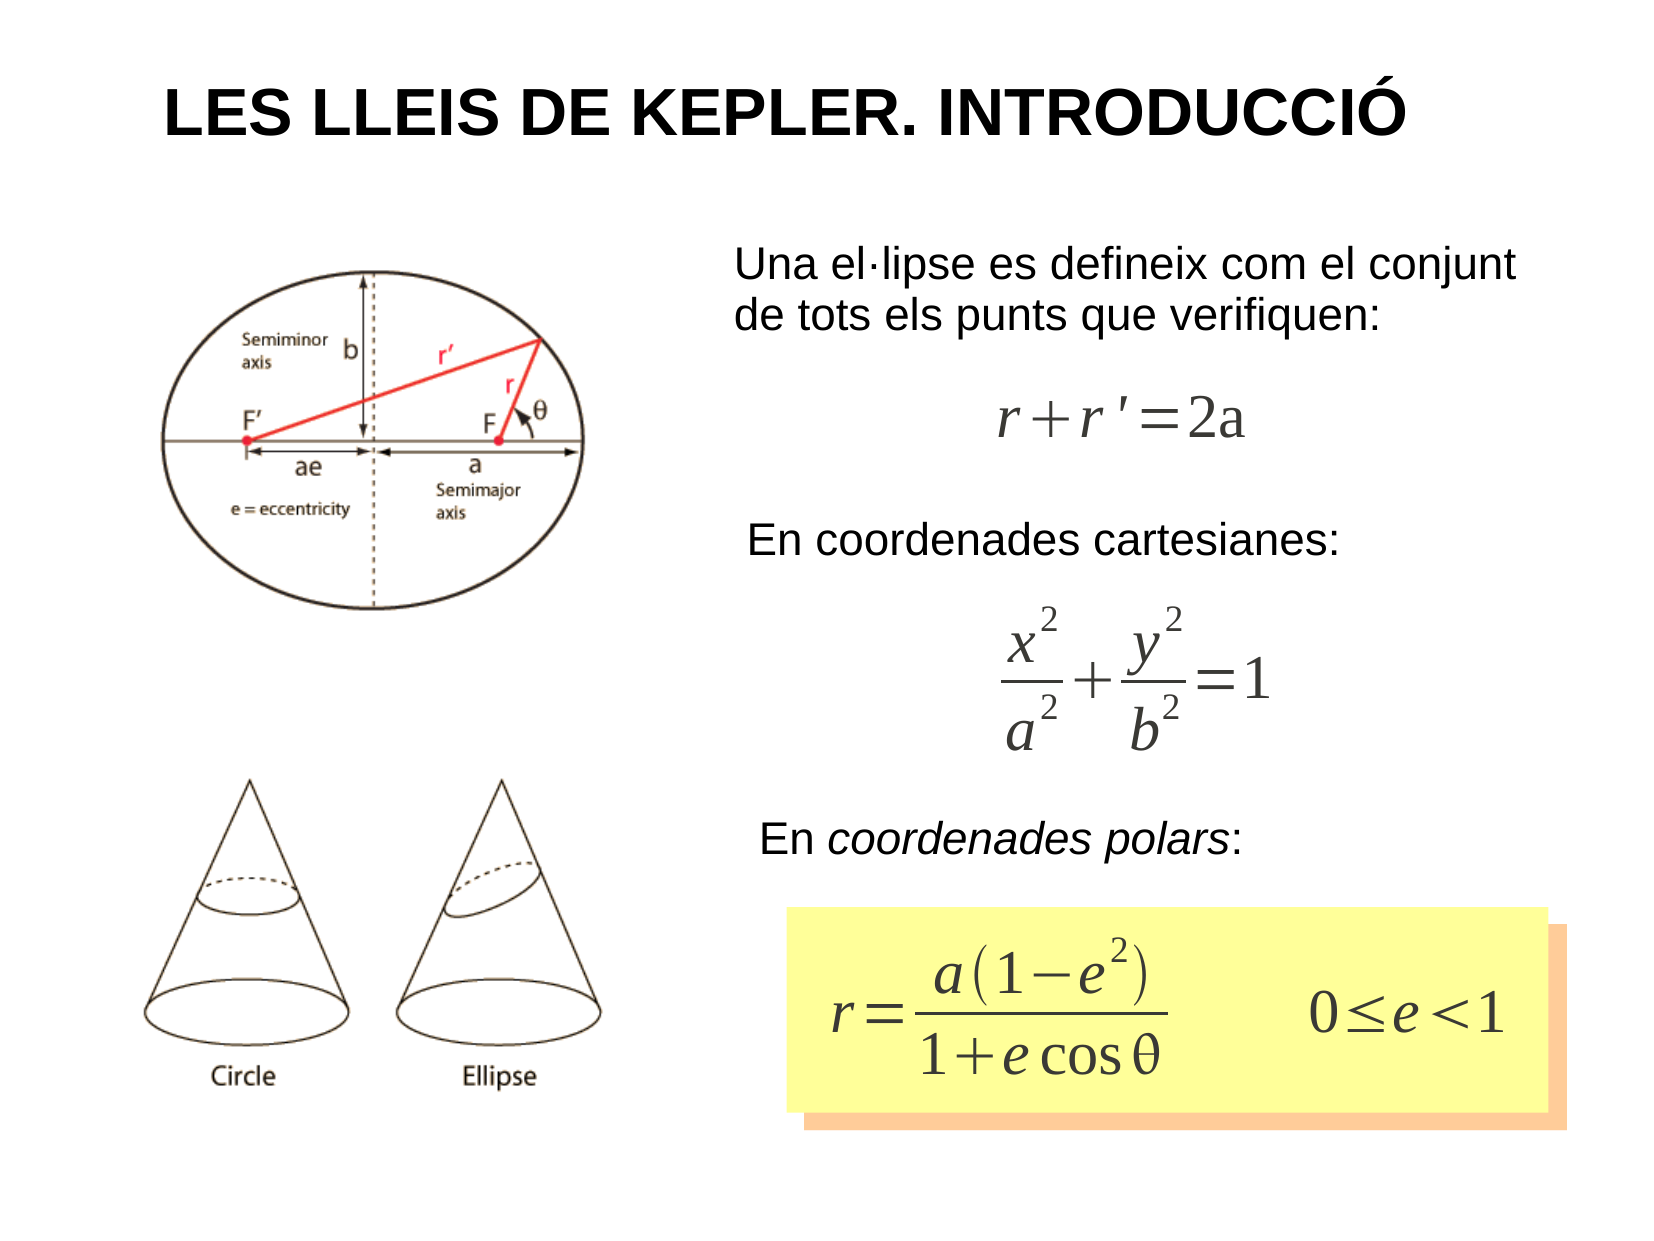

LES LLEIS DE KEPLER. INTRODUCCIÓ
Una el·lipse es defineix com el conjunt de tots els punts que verifiquen:
En coordenades cartesianes:
En coordenades polars: